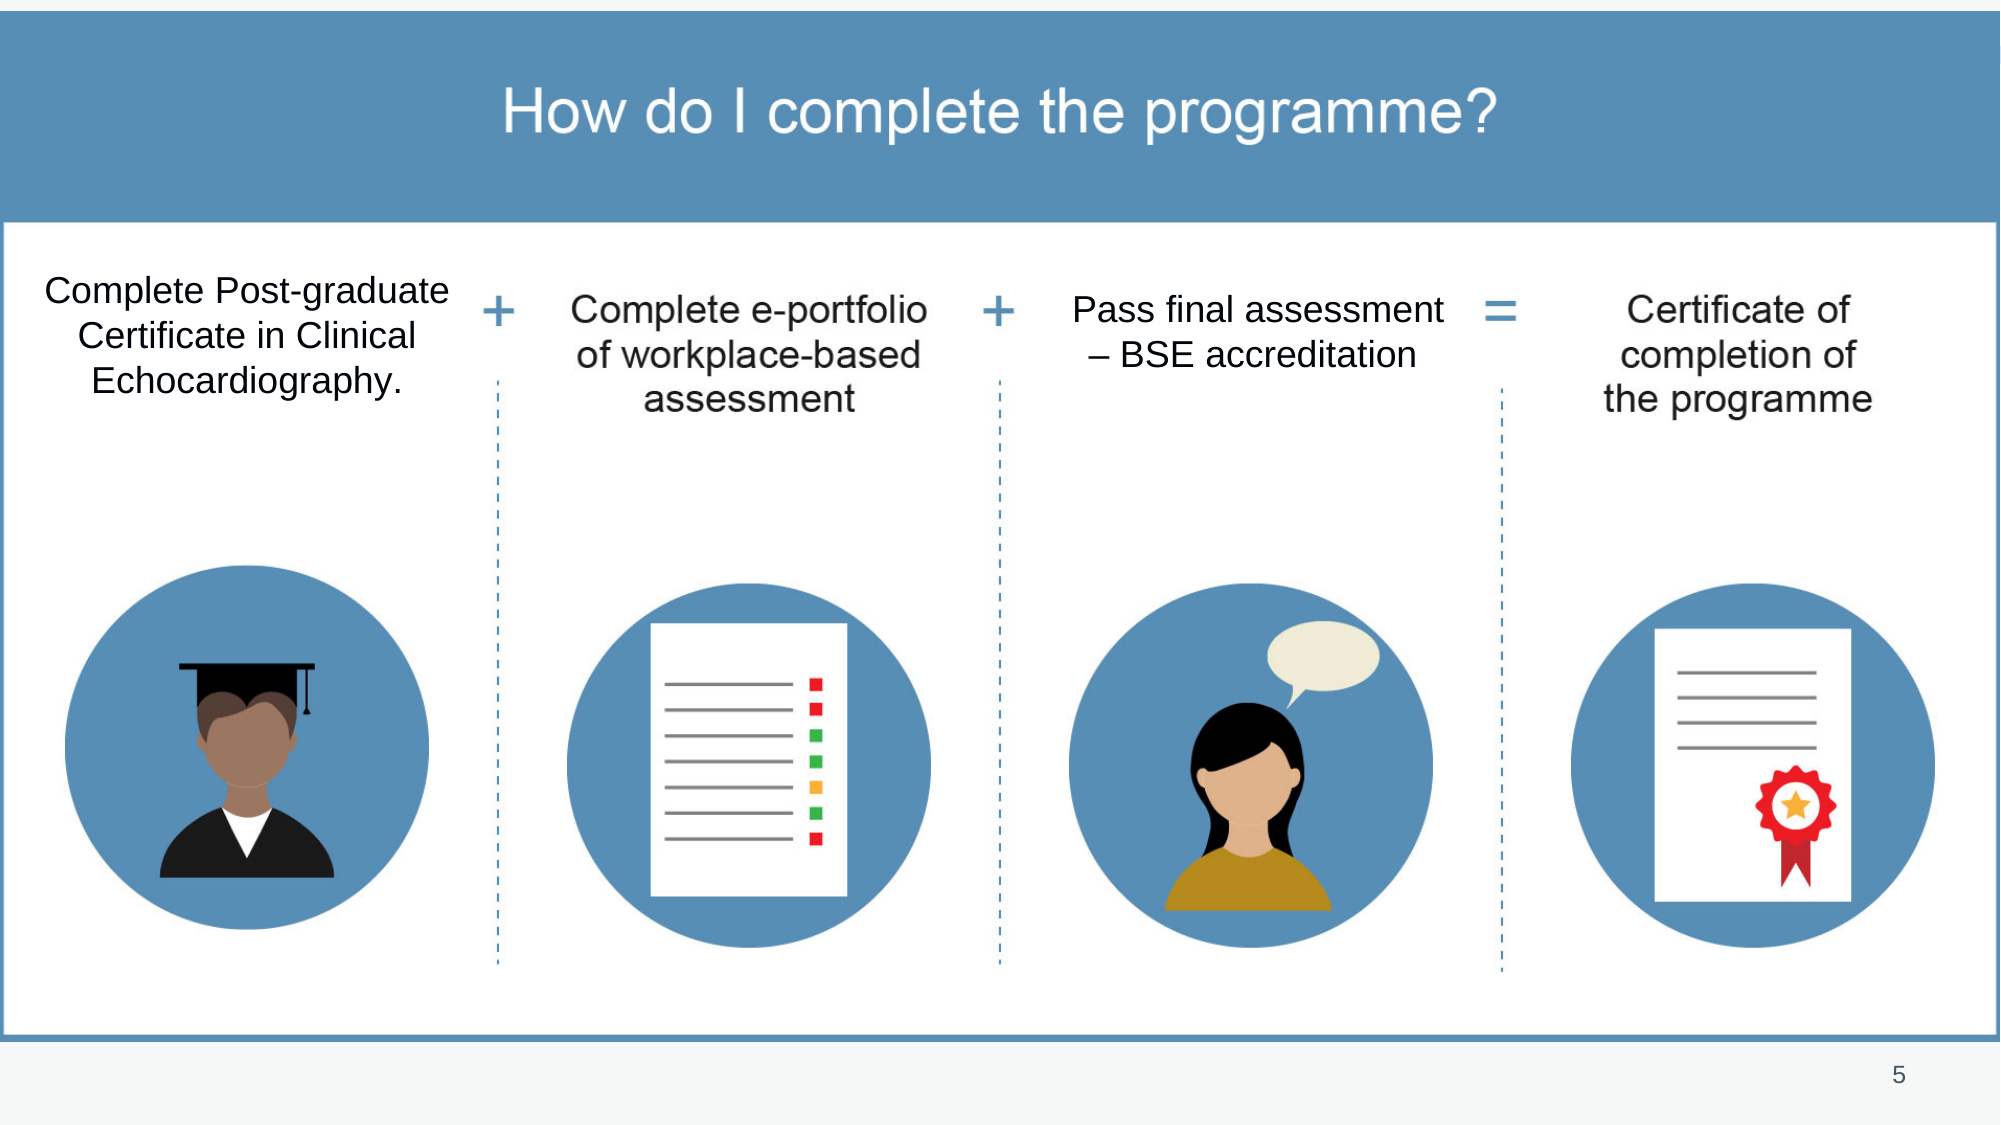

Complete Post-graduate Certificate in Clinical Echocardiography.
Pass final assessment – BSE accreditation